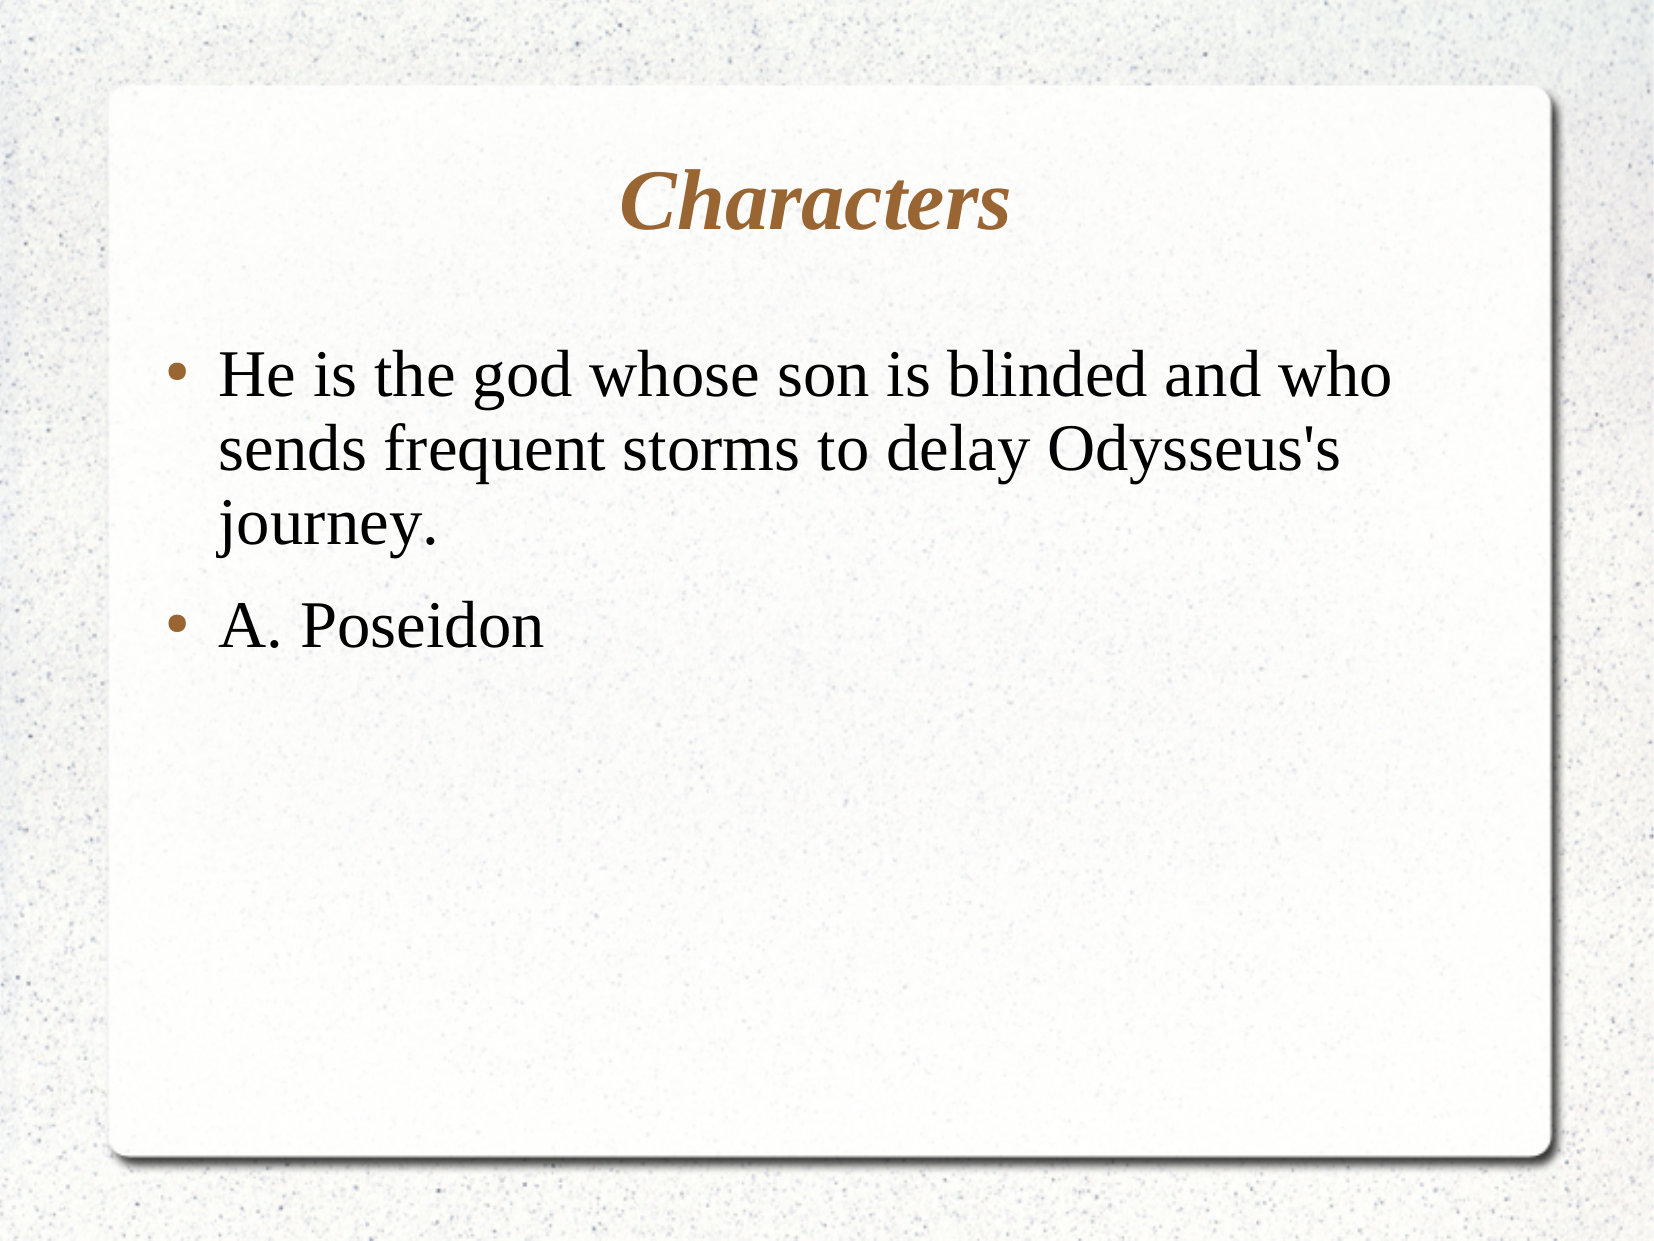

# Characters
He is the god whose son is blinded and who sends frequent storms to delay Odysseus's journey.
A. Poseidon